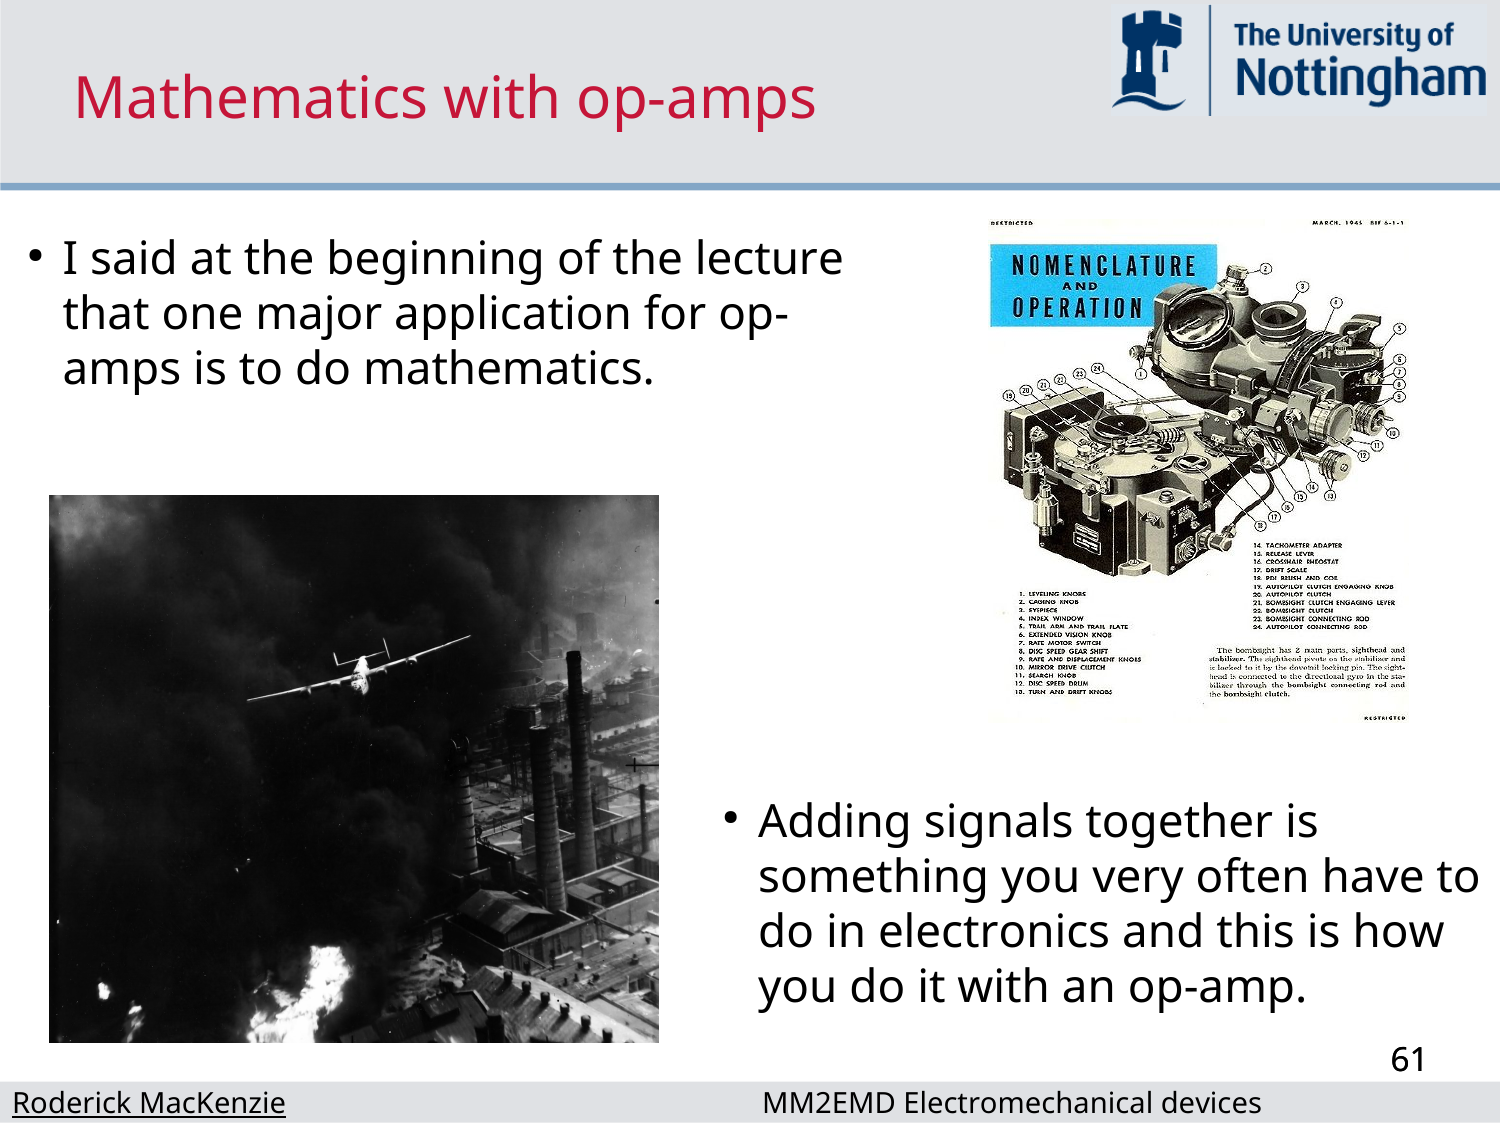

# Mathematics with op-amps
I said at the beginning of the lecture that one major application for op-amps is to do mathematics.
Adding signals together is something you very often have to do in electronics and this is how you do it with an op-amp.